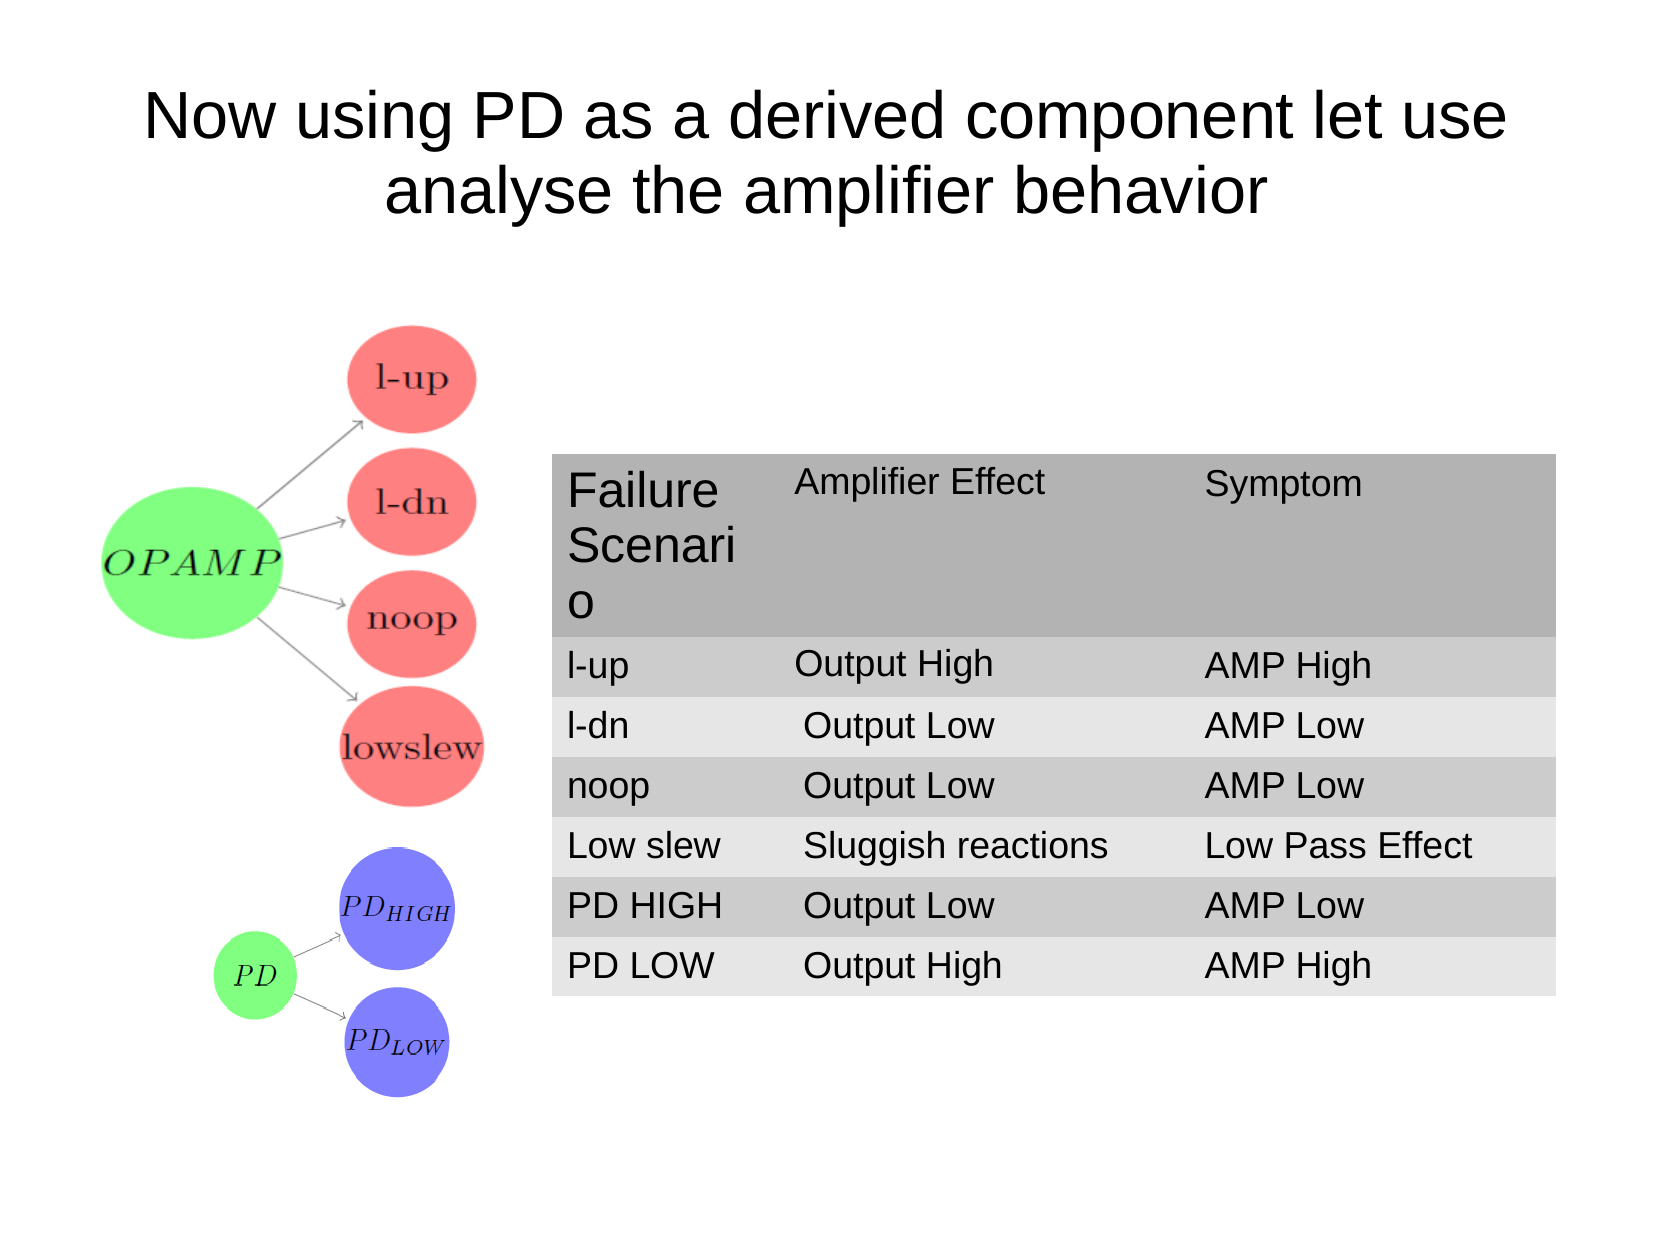

# Now using PD as a derived component let use analyse the amplifier behavior
| Failure Scenario | | Amplifier Effect | | Symptom |
| --- | --- | --- | --- | --- |
| l-up | | Output High | | AMP High |
| l-dn | | Output Low | | AMP Low |
| noop | | Output Low | | AMP Low |
| Low slew | | Sluggish reactions | | Low Pass Effect |
| PD HIGH | | Output Low | | AMP Low |
| PD LOW | | Output High | | AMP High |